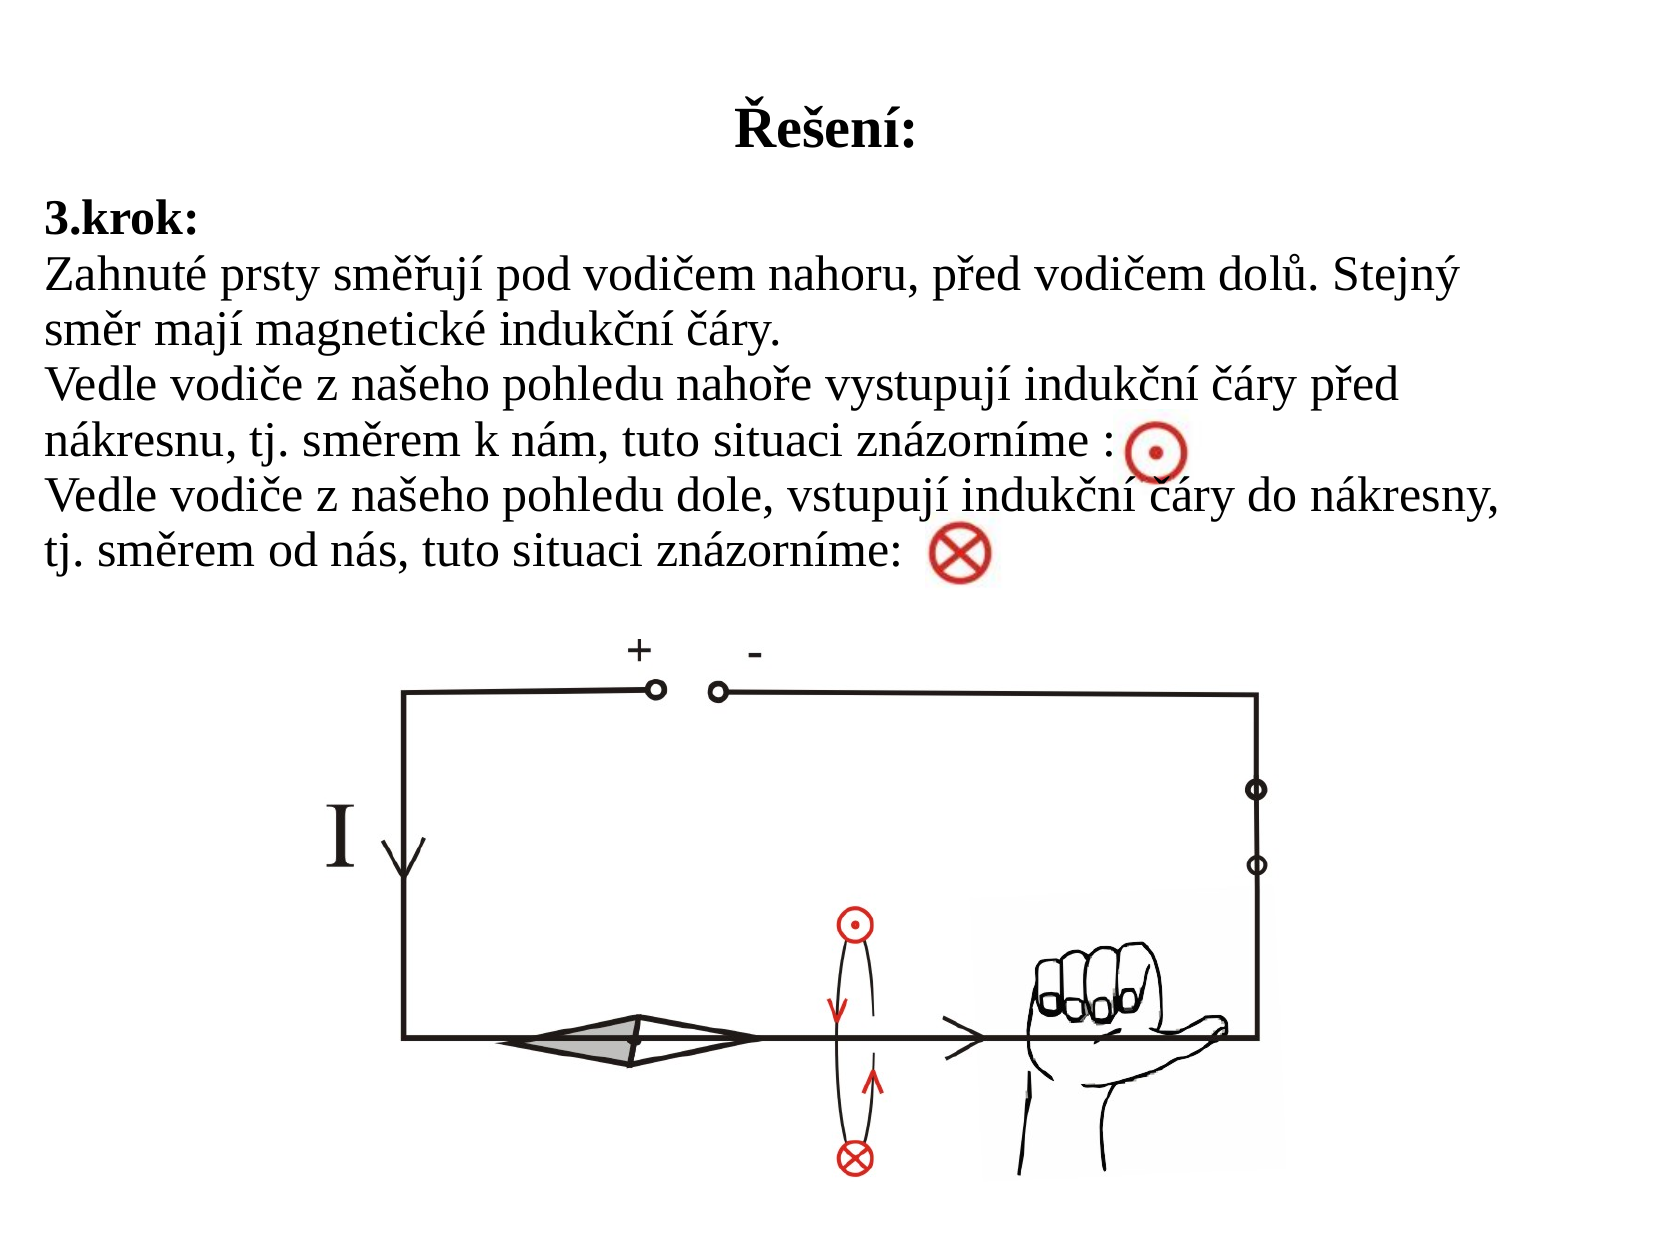

Řešení:
3.krok:
Zahnuté prsty směřují pod vodičem nahoru, před vodičem dolů. Stejný směr mají magnetické indukční čáry.
Vedle vodiče z našeho pohledu nahoře vystupují indukční čáry před nákresnu, tj. směrem k nám, tuto situaci znázorníme :
Vedle vodiče z našeho pohledu dole, vstupují indukční čáry do nákresny, tj. směrem od nás, tuto situaci znázorníme: